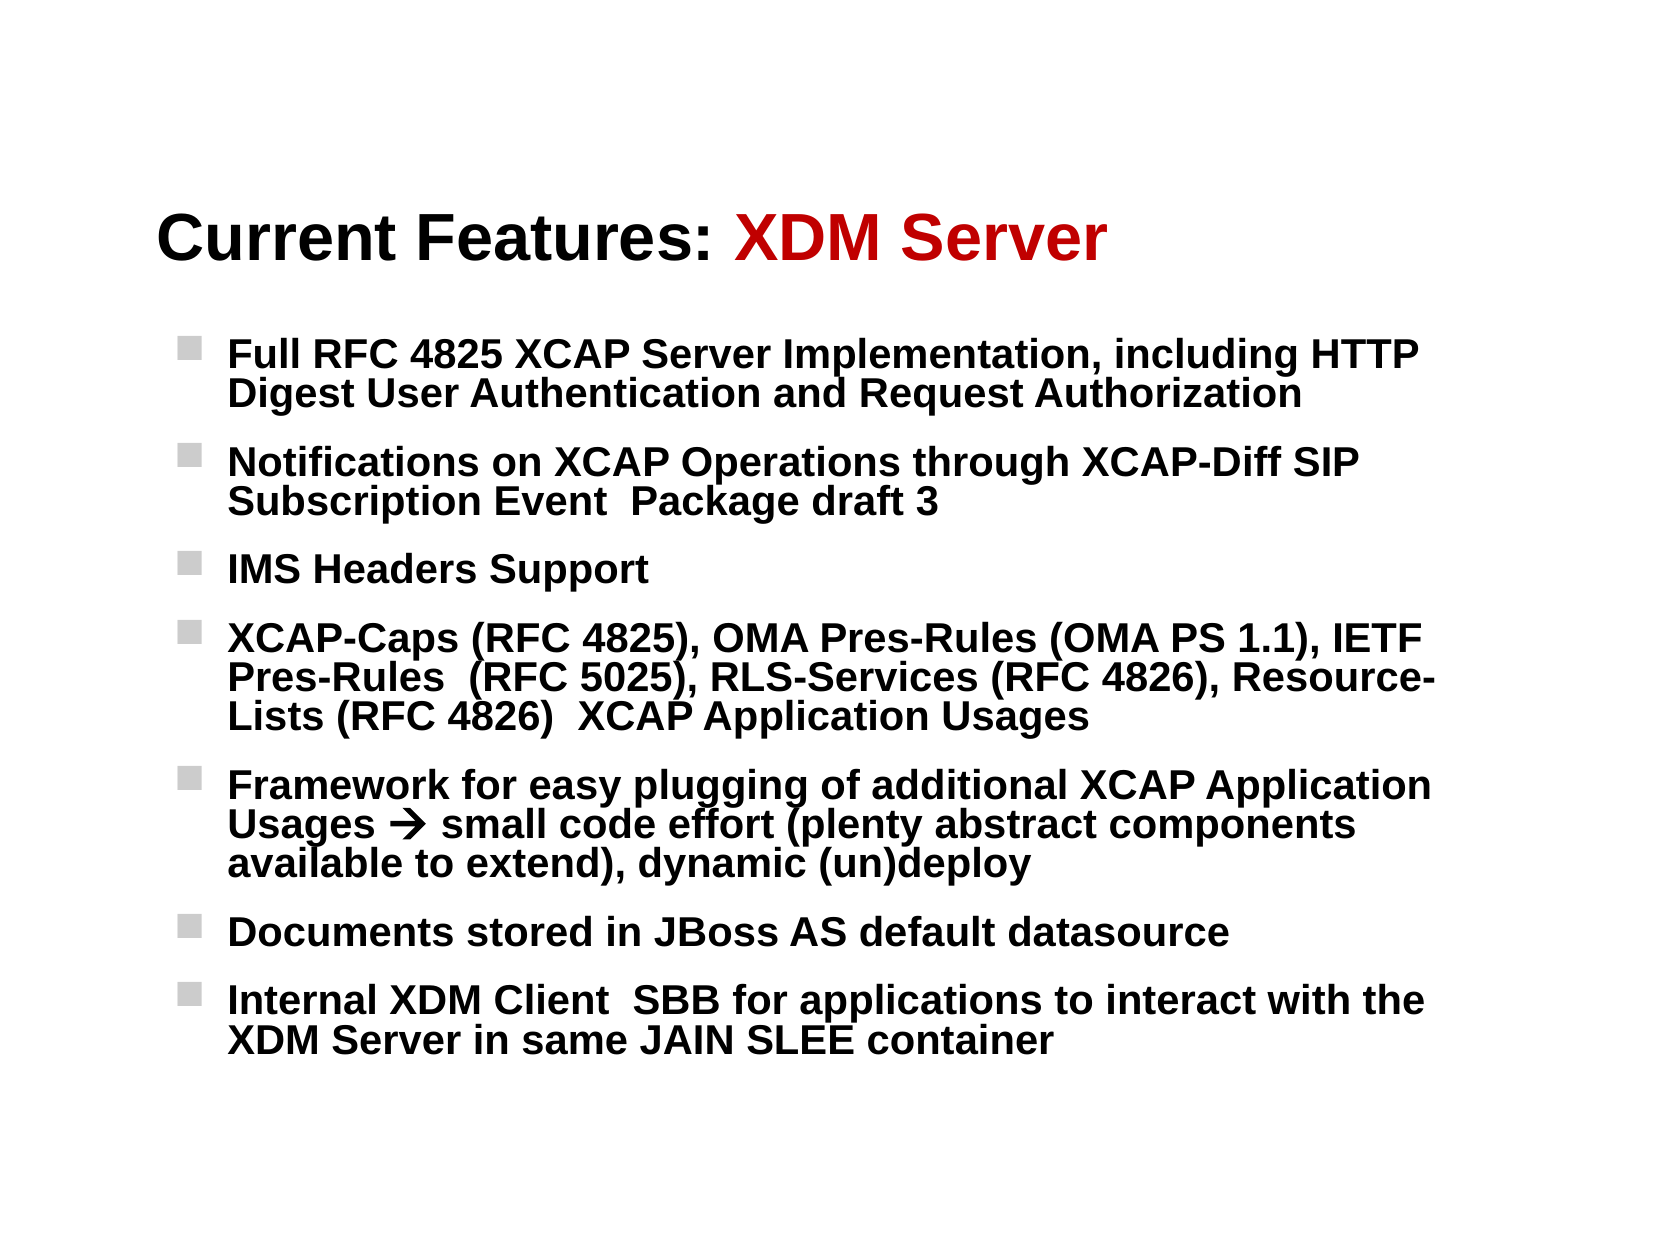

# Current Features: XDM Server
Full RFC 4825 XCAP Server Implementation, including HTTP Digest User Authentication and Request Authorization
Notifications on XCAP Operations through XCAP-Diff SIP Subscription Event Package draft 3
IMS Headers Support
XCAP-Caps (RFC 4825), OMA Pres-Rules (OMA PS 1.1), IETF Pres-Rules (RFC 5025), RLS-Services (RFC 4826), Resource-Lists (RFC 4826) XCAP Application Usages
Framework for easy plugging of additional XCAP Application Usages  small code effort (plenty abstract components available to extend), dynamic (un)deploy
Documents stored in JBoss AS default datasource
Internal XDM Client SBB for applications to interact with the XDM Server in same JAIN SLEE container